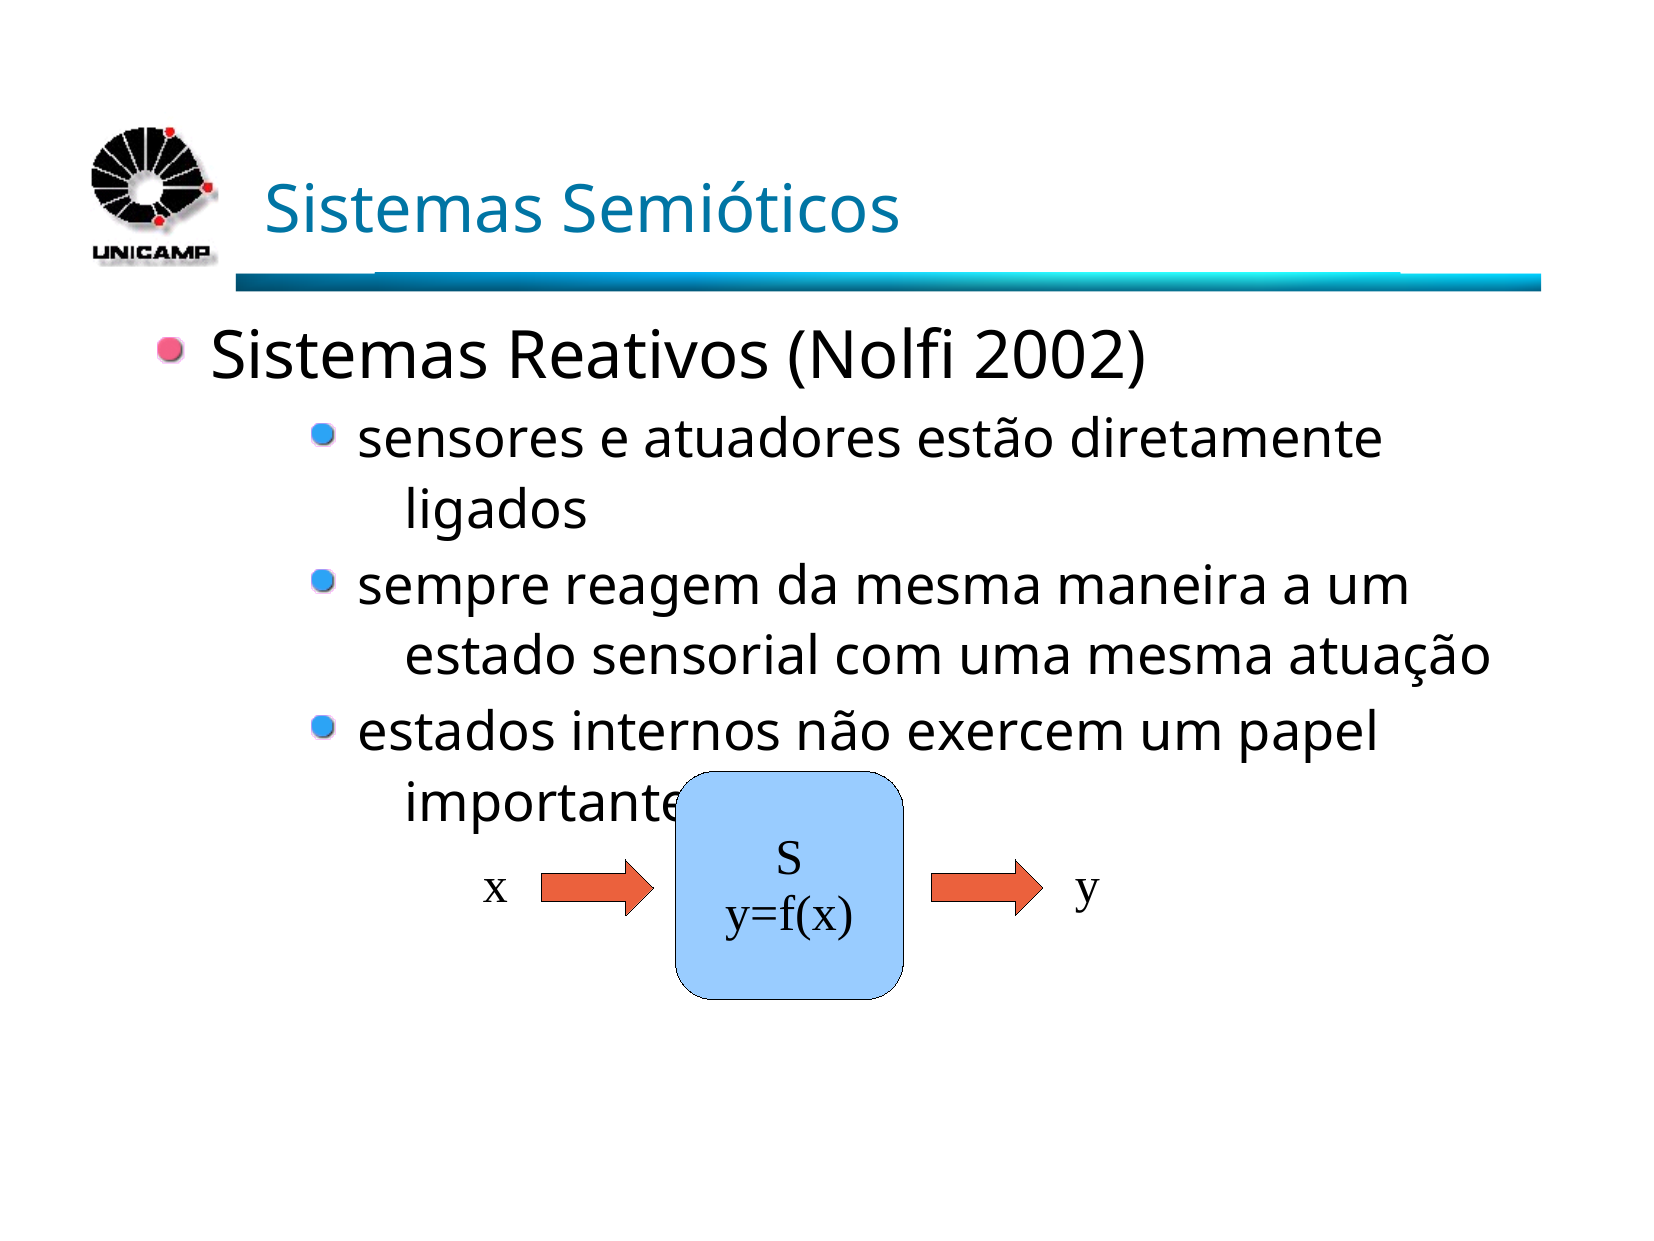

# Sistemas Semióticos
Sistemas Reativos (Nolfi 2002)
sensores e atuadores estão diretamente ligados
sempre reagem da mesma maneira a um estado sensorial com uma mesma atuação
estados internos não exercem um papel importante
S
y=f(x)
x
y